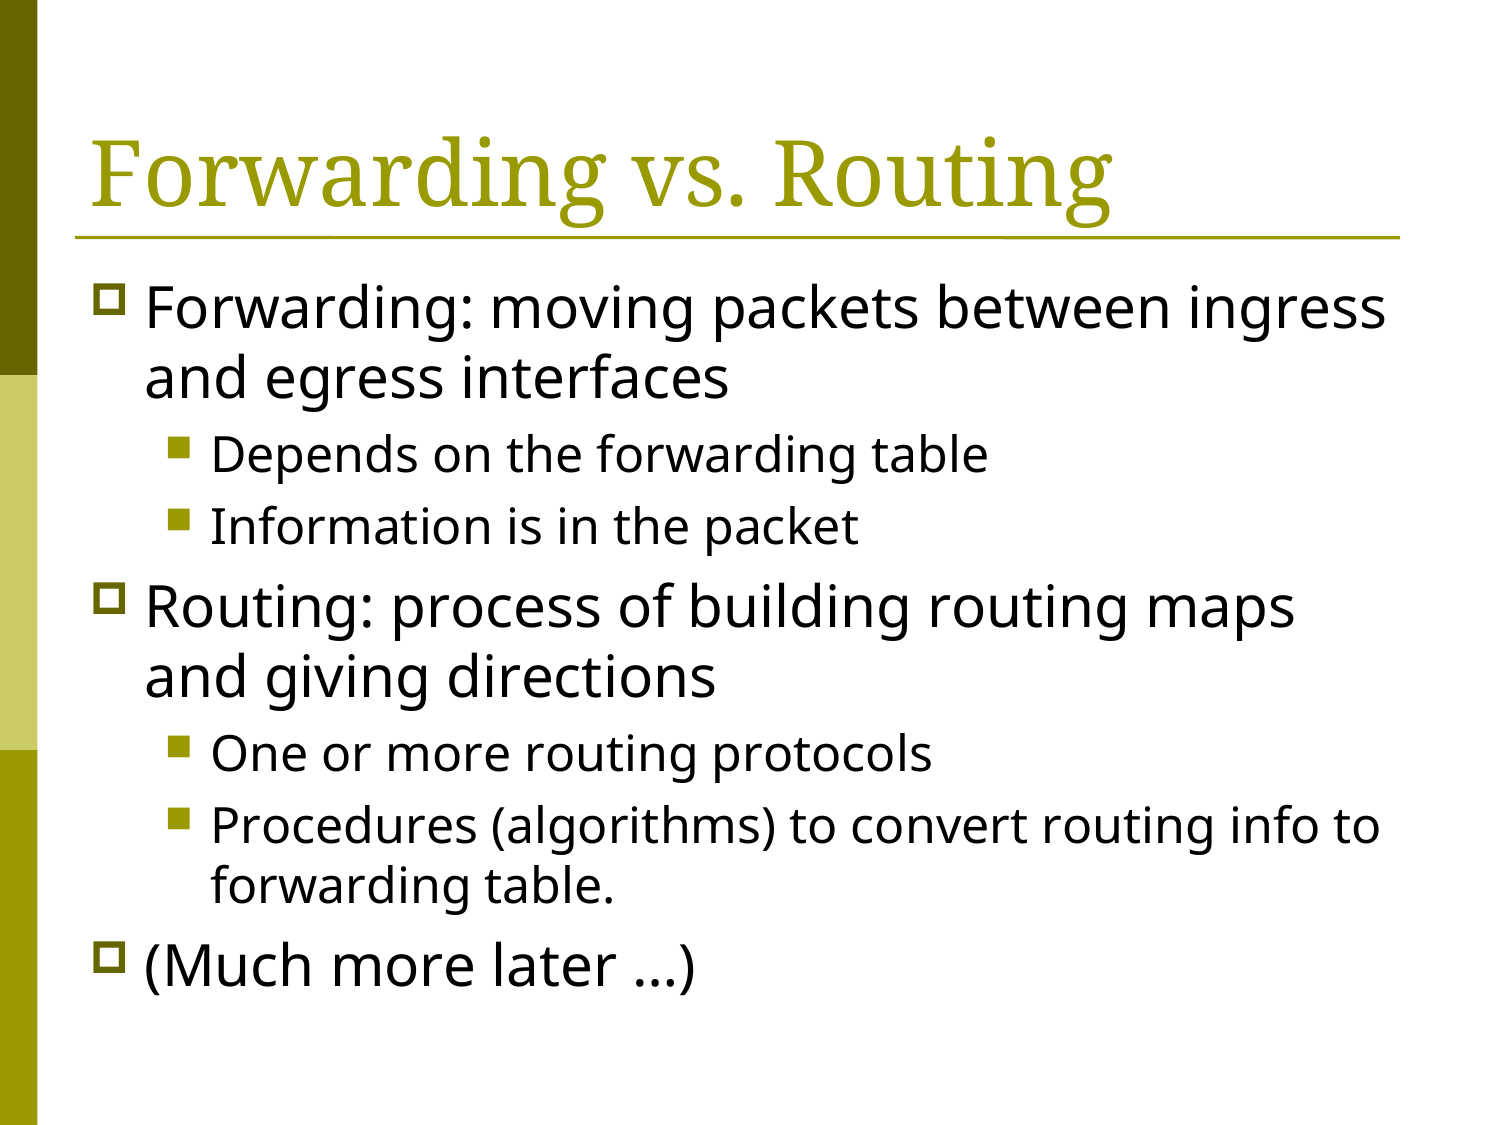

# Forwarding vs. Routing
Forwarding: moving packets between ingress and egress interfaces
Depends on the forwarding table
Information is in the packet
Routing: process of building routing maps and giving directions
One or more routing protocols
Procedures (algorithms) to convert routing info to forwarding table.
(Much more later …)